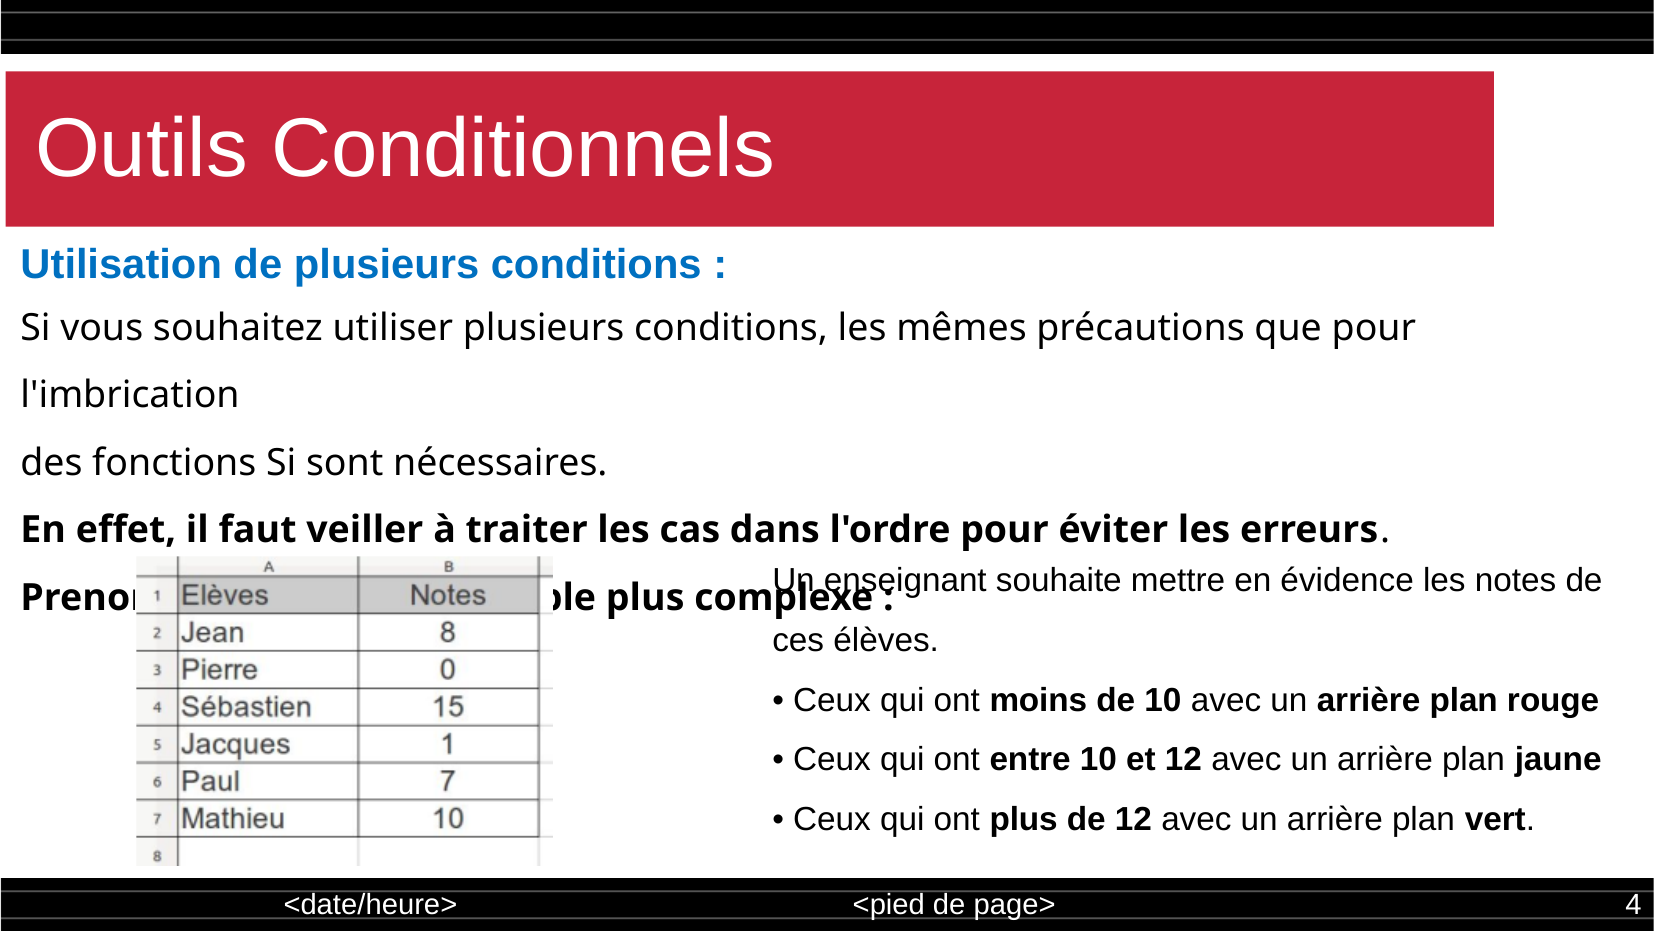

Outils Conditionnels
Utilisation de plusieurs conditions :
Si vous souhaitez utiliser plusieurs conditions, les mêmes précautions que pour l'imbrication
des fonctions Si sont nécessaires.
En effet, il faut veiller à traiter les cas dans l'ordre pour éviter les erreurs.
Prenons un deuxième exemple plus complexe :
Un enseignant souhaite mettre en évidence les notes de ces élèves.
• Ceux qui ont moins de 10 avec un arrière plan rouge
• Ceux qui ont entre 10 et 12 avec un arrière plan jaune
• Ceux qui ont plus de 12 avec un arrière plan vert.